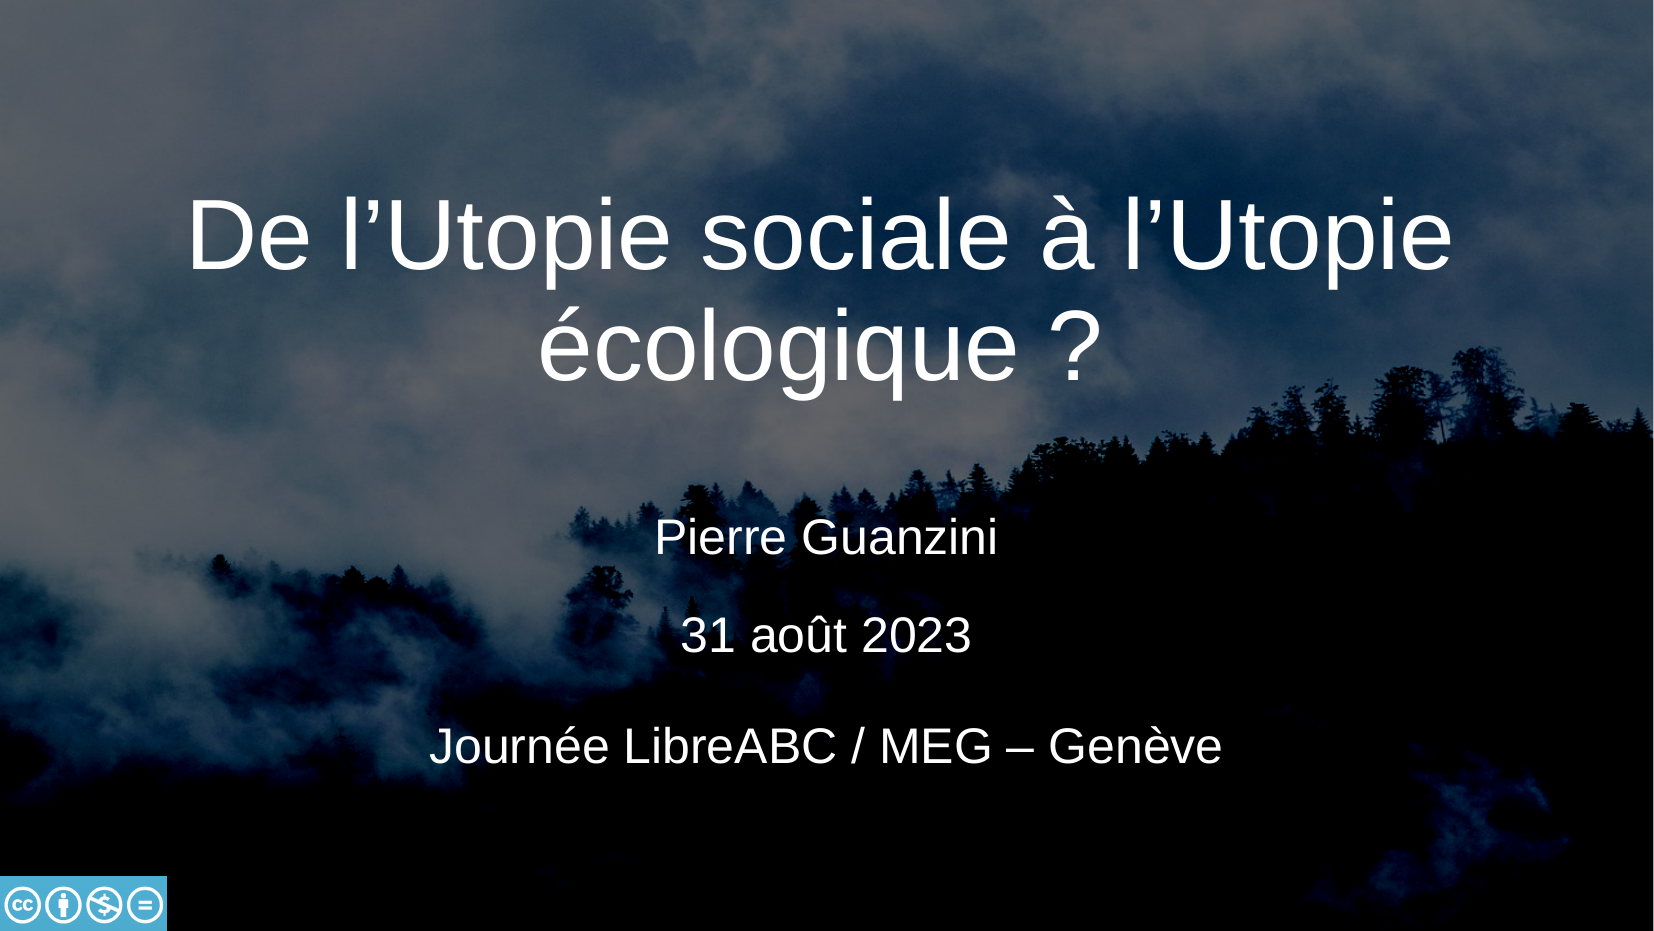

# De l’Utopie sociale à l’Utopie écologique ?
Pierre Guanzini
31 août 2023
Journée LibreABC / MEG – Genève